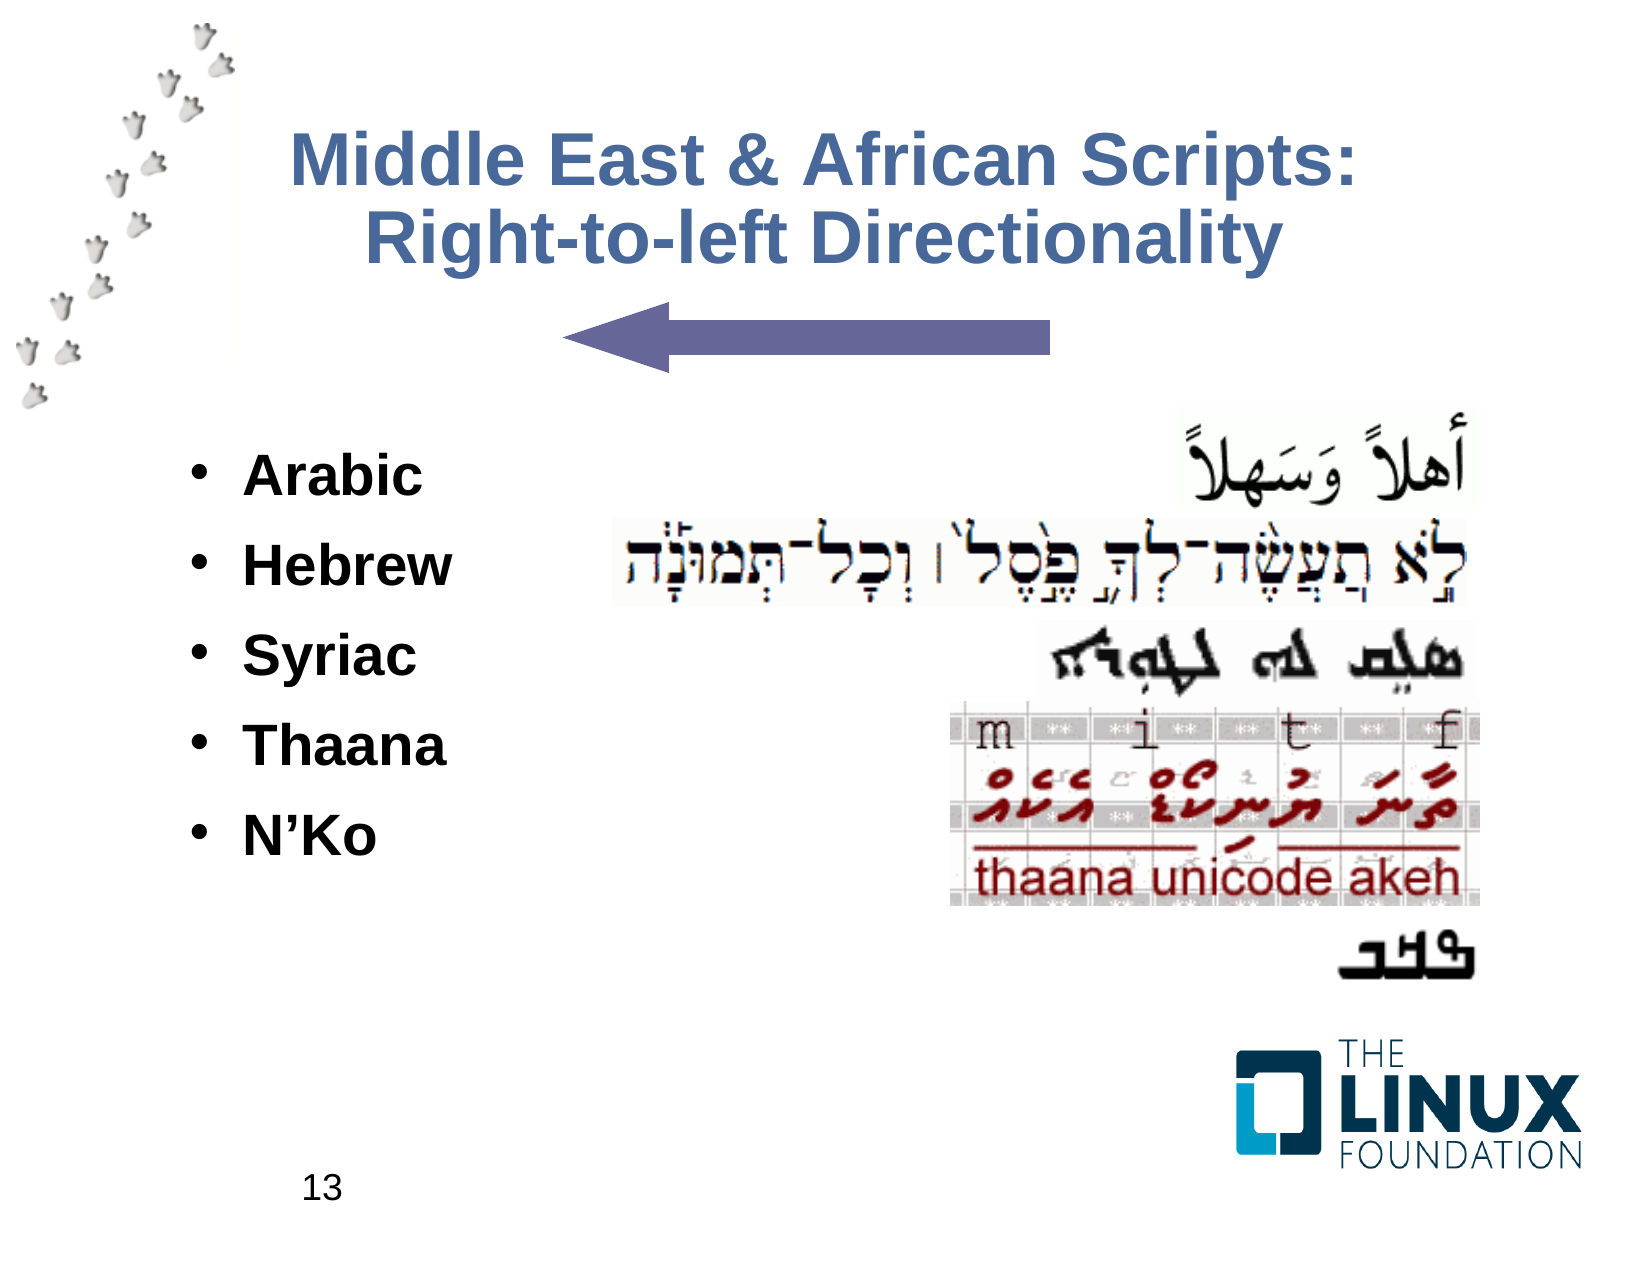

# Middle East & African Scripts: Right-to-left Directionality
Arabic
Hebrew
Syriac
Thaana
N’Ko